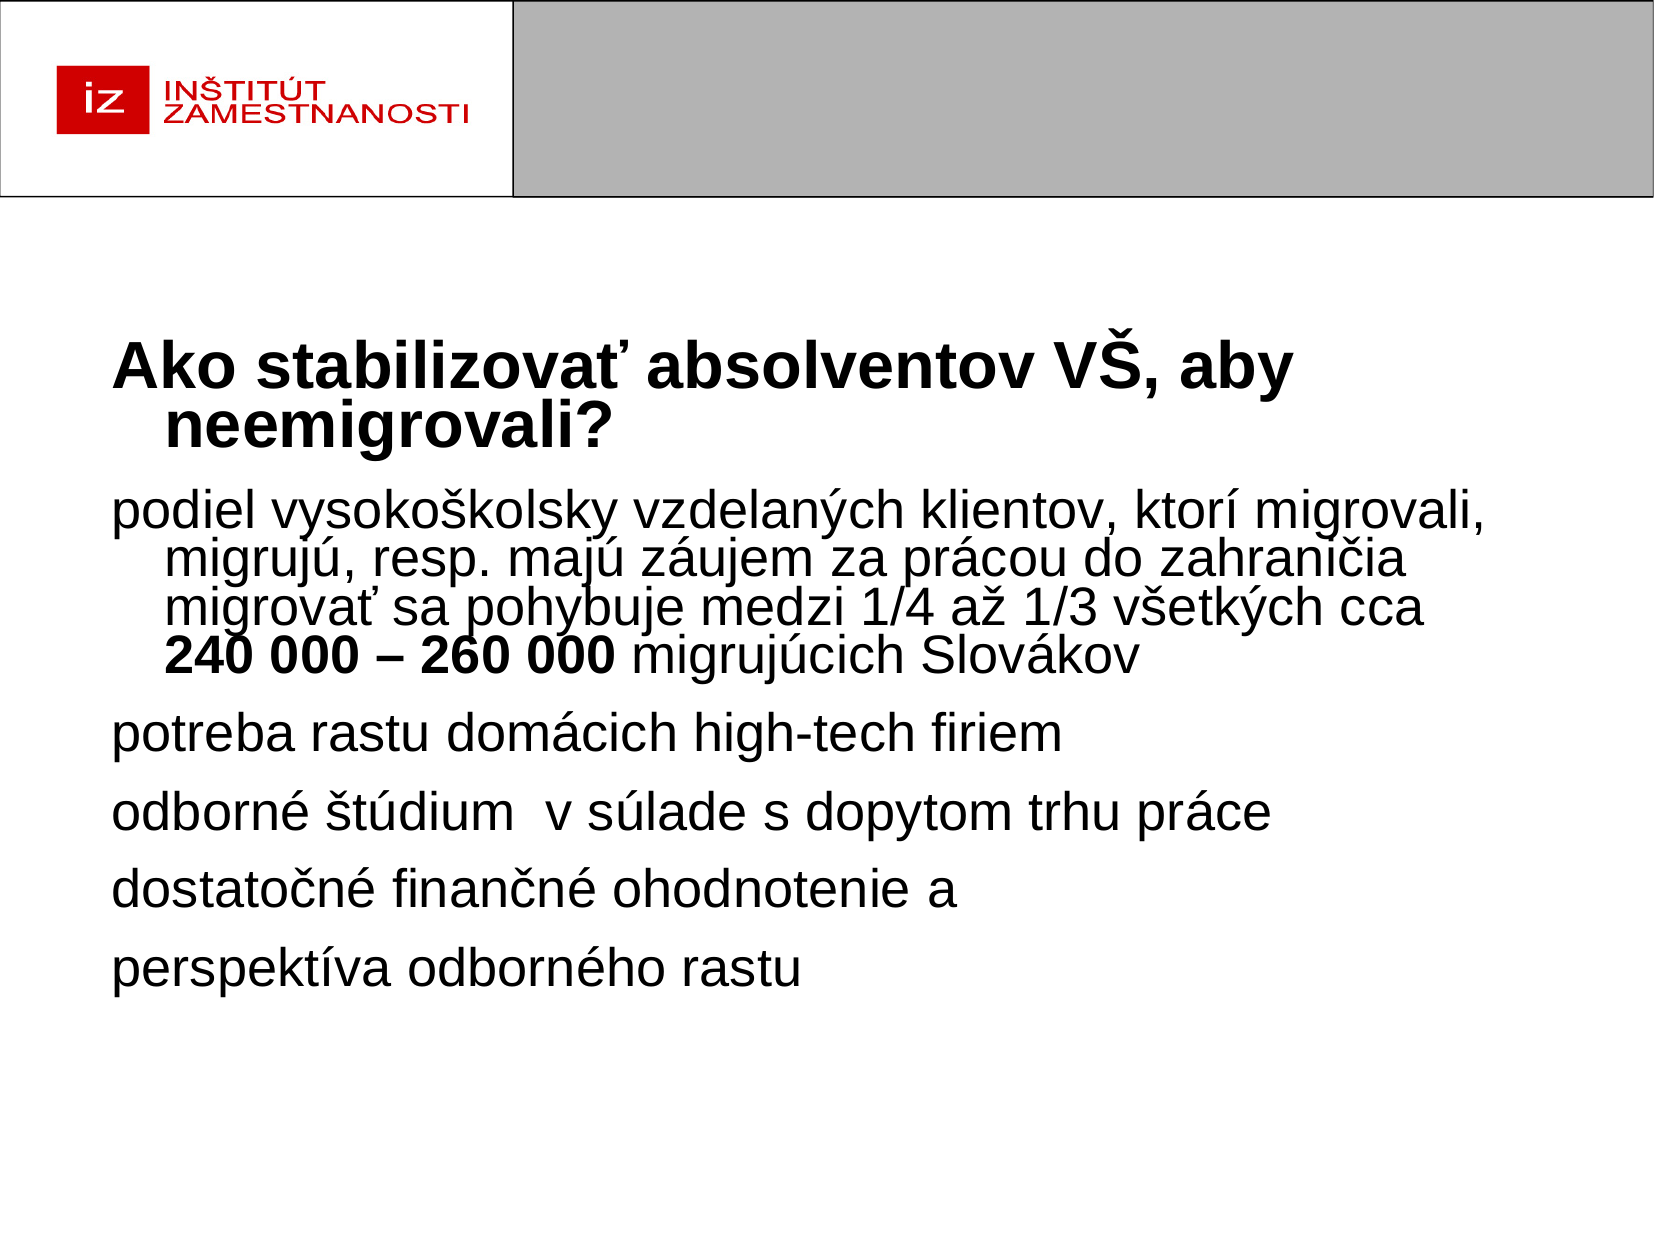

# Ako stabilizovať absolventov VŠ, aby neemigrovali?
podiel vysokoškolsky vzdelaných klientov, ktorí migrovali, migrujú, resp. majú záujem za prácou do zahraničia migrovať sa pohybuje medzi 1/4 až 1/3 všetkých cca 240 000 – 260 000 migrujúcich Slovákov
potreba rastu domácich high-tech firiem
odborné štúdium v súlade s dopytom trhu práce
dostatočné finančné ohodnotenie a
perspektíva odborného rastu